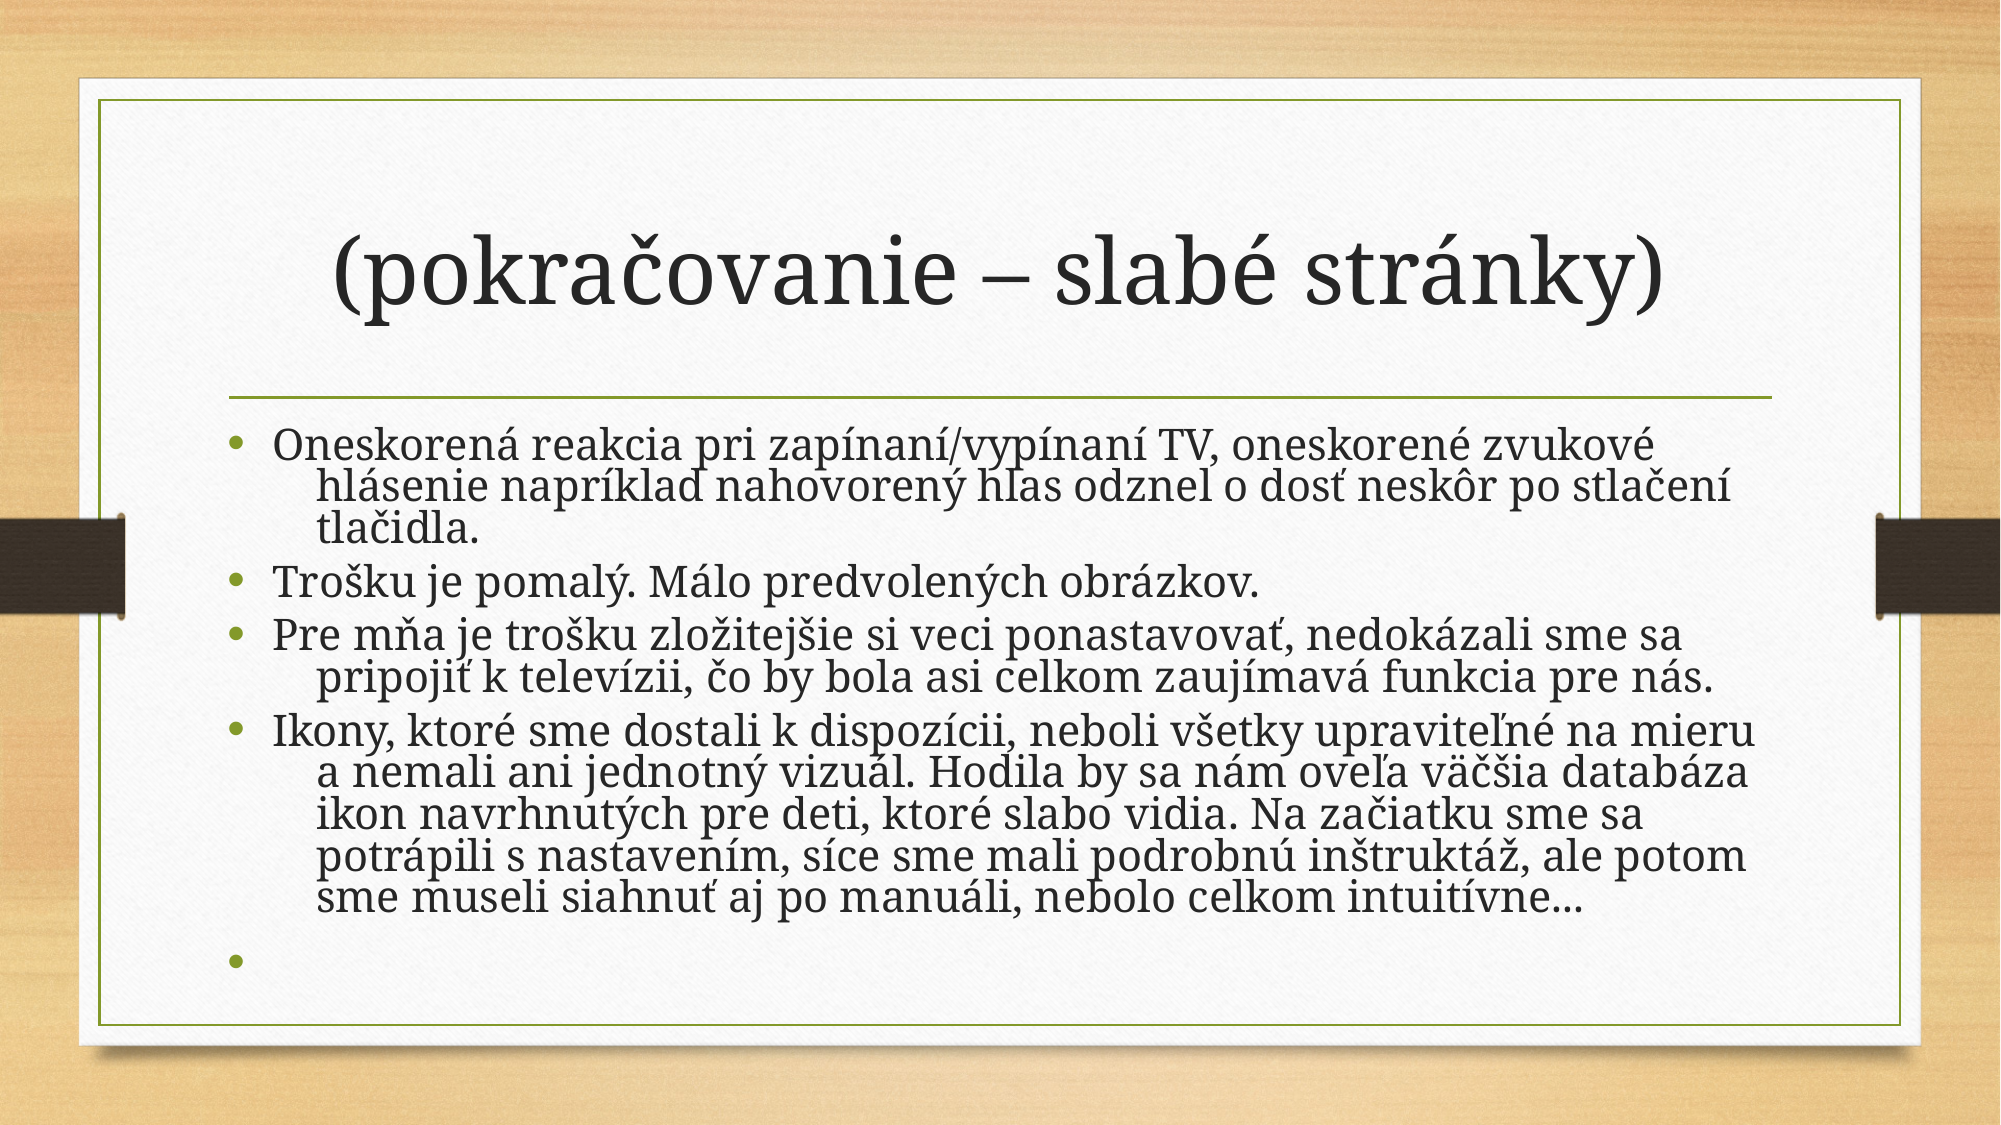

# (pokračovanie – slabé stránky)
Oneskorená reakcia pri zapínaní/vypínaní TV, oneskorené zvukové hlásenie napríklad nahovorený hlas odznel o dosť neskôr po stlačení tlačidla.
Trošku je pomalý. Málo predvolených obrázkov.
Pre mňa je trošku zložitejšie si veci ponastavovať, nedokázali sme sa pripojiť k televízii, čo by bola asi celkom zaujímavá funkcia pre nás.
Ikony, ktoré sme dostali k dispozícii, neboli všetky upraviteľné na mieru a nemali ani jednotný vizuál. Hodila by sa nám oveľa väčšia databáza ikon navrhnutých pre deti, ktoré slabo vidia. Na začiatku sme sa potrápili s nastavením, síce sme mali podrobnú inštruktáž, ale potom sme museli siahnuť aj po manuáli, nebolo celkom intuitívne...